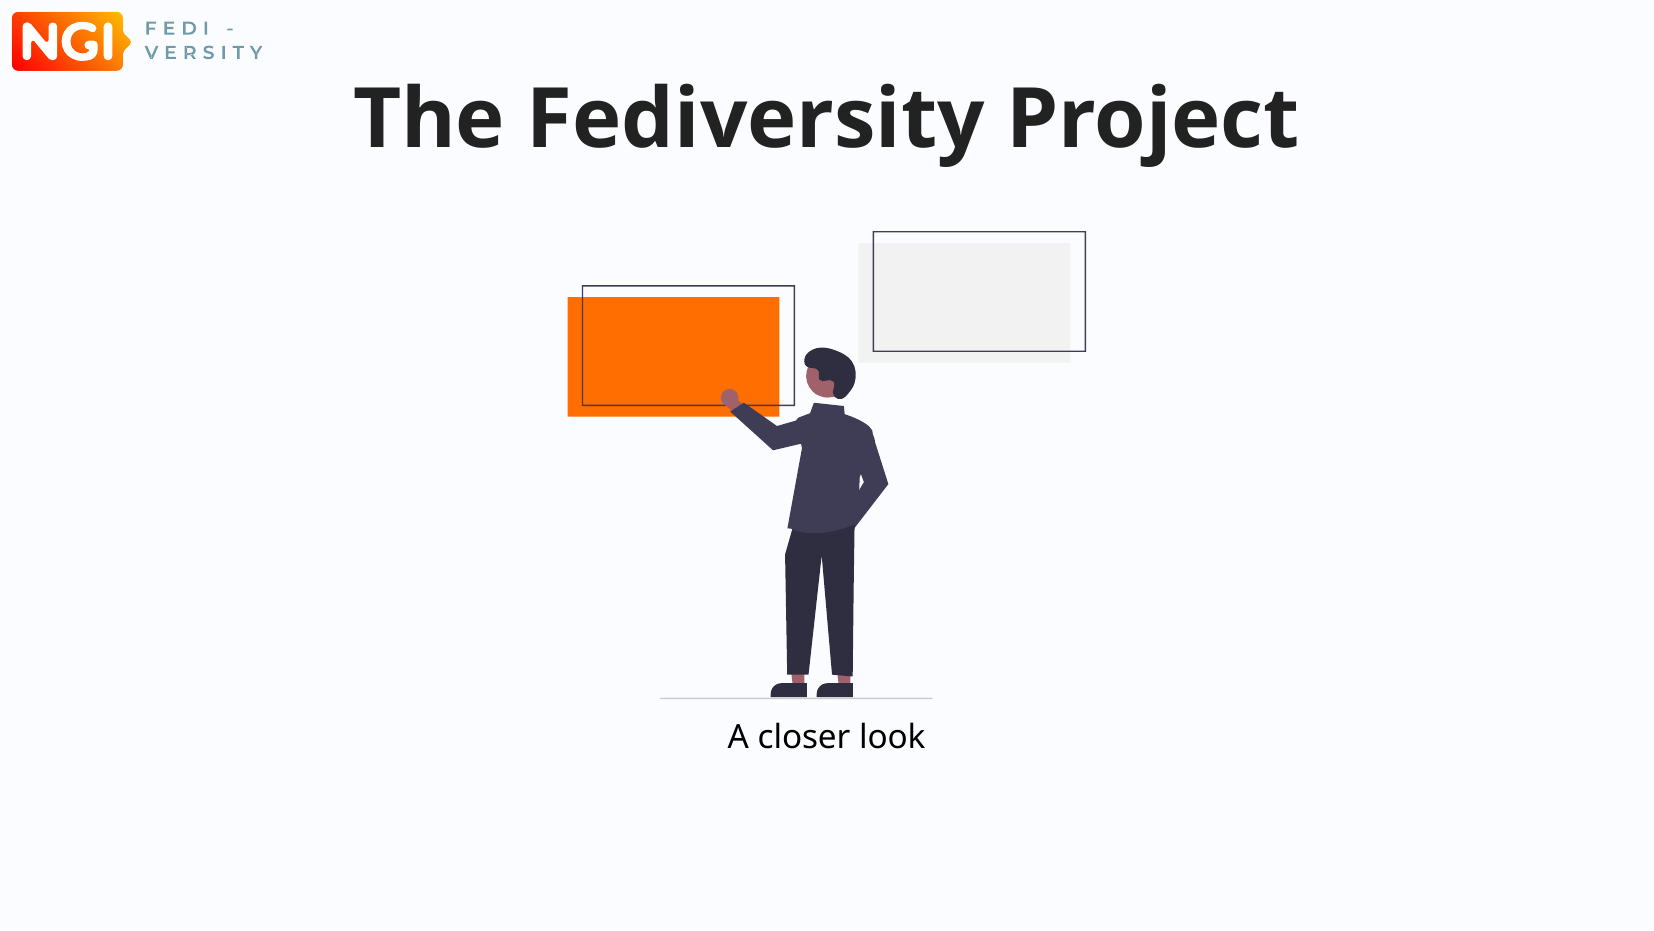

# The Fediversity Project
A closer look